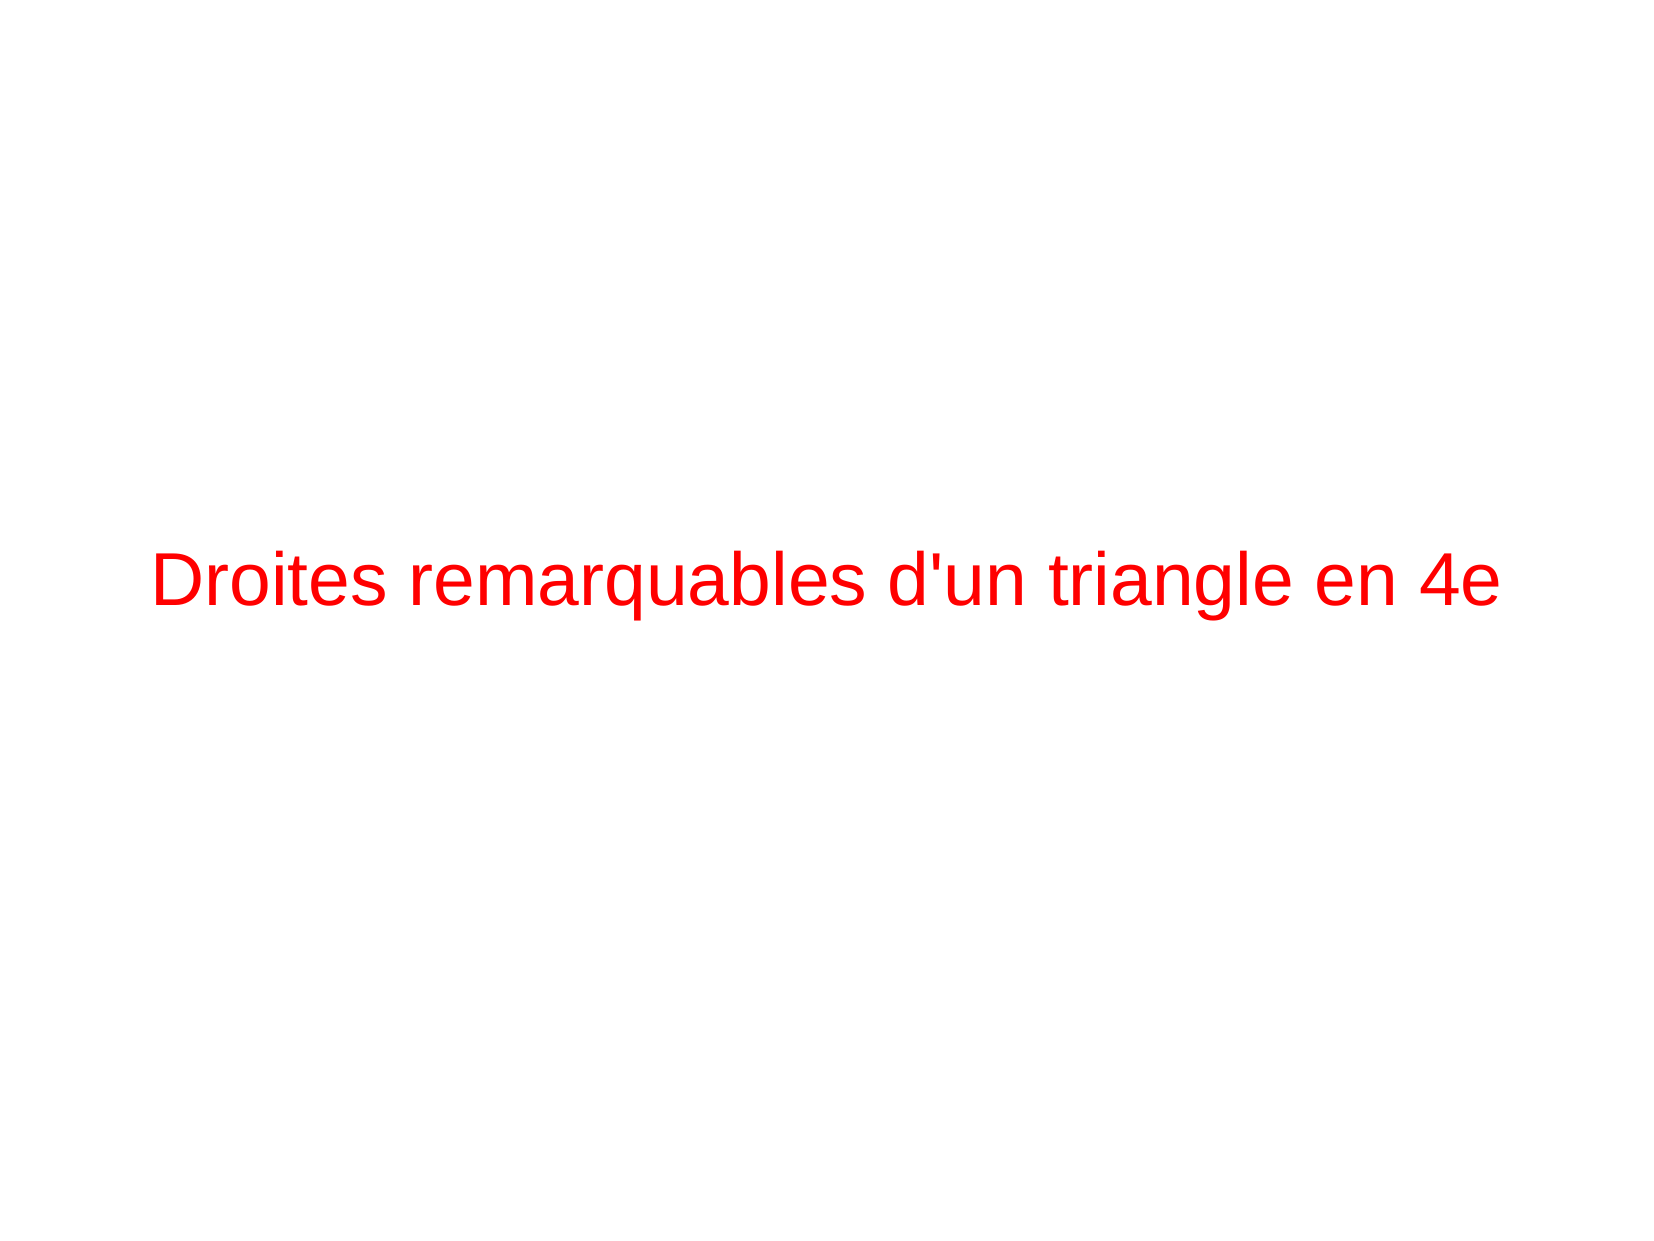

# Droites remarquables d'un triangle en 4e